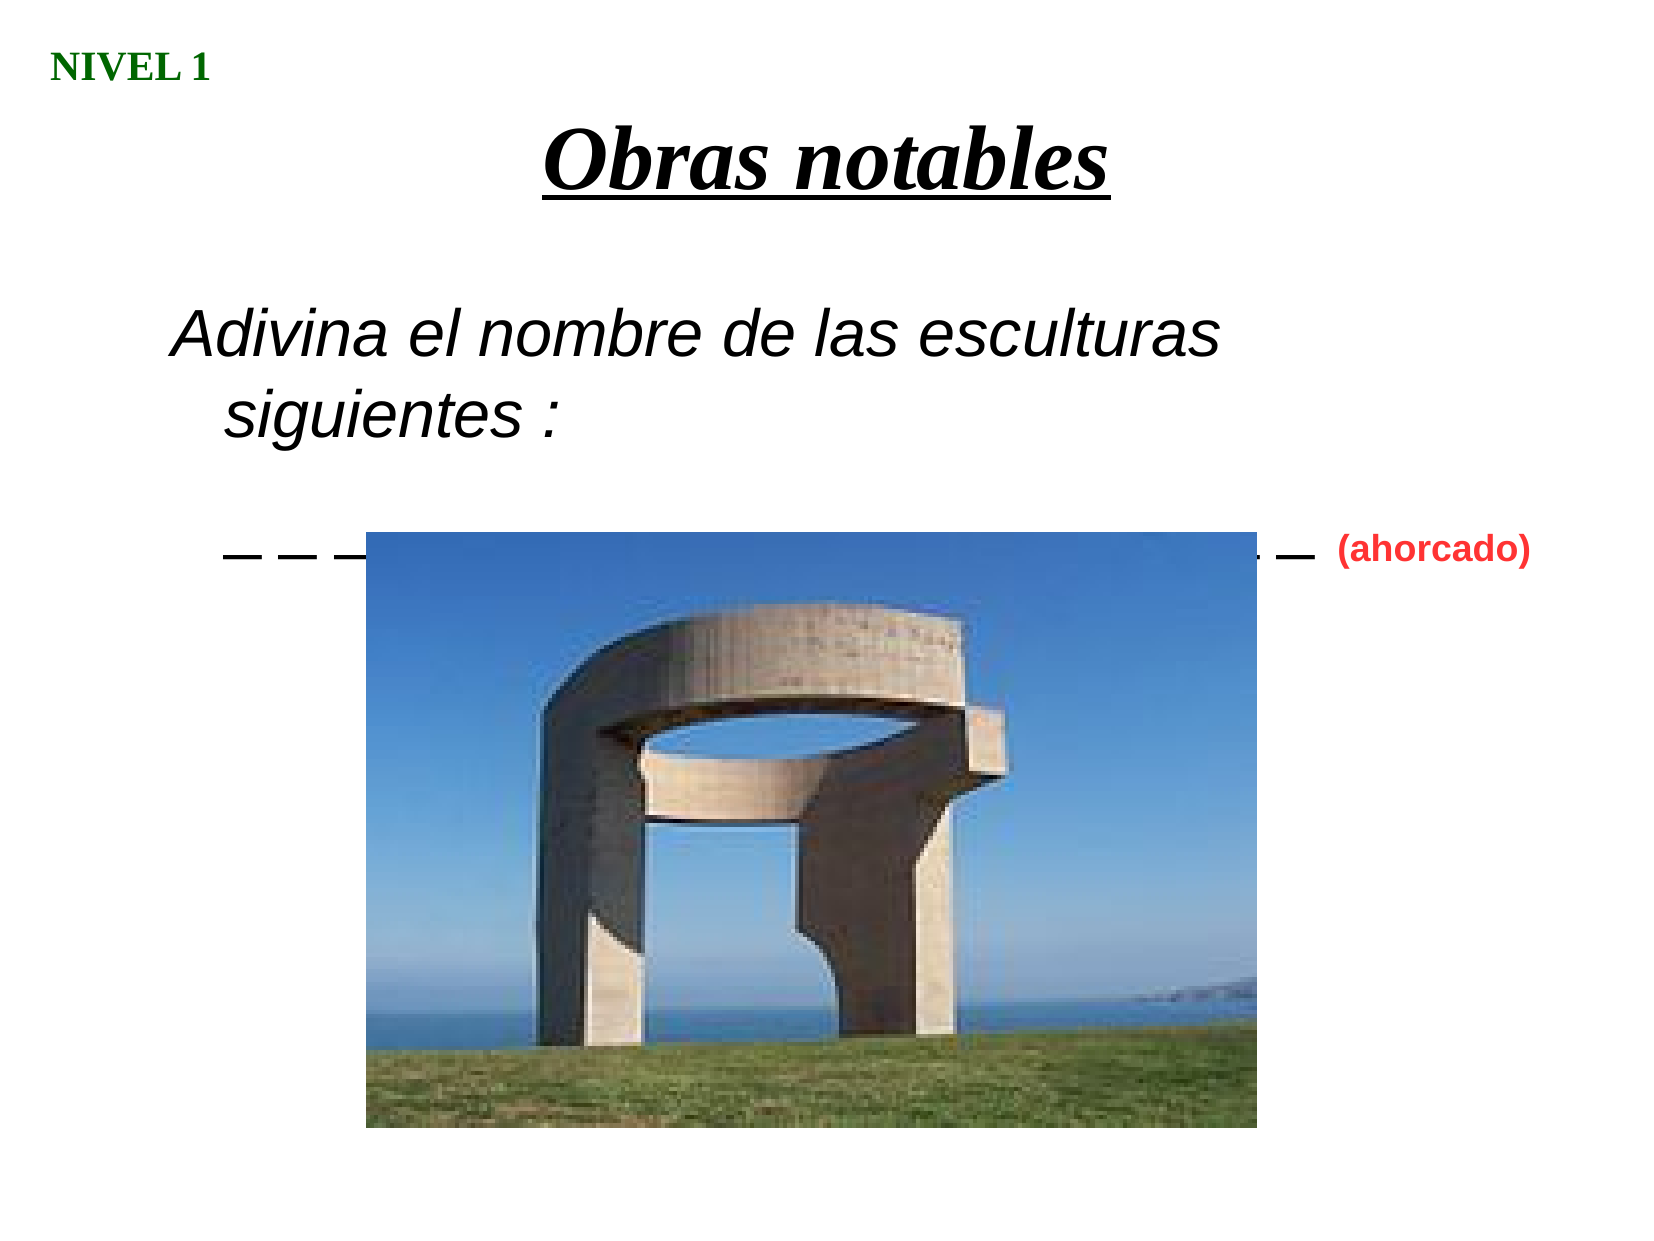

NIVEL 1
# Obras notables
Adivina el nombre de las esculturas siguientes :
_ _ _ _ _ _ _ _ _ _ _ _ _ _ _ _ _ _
(ahorcado)